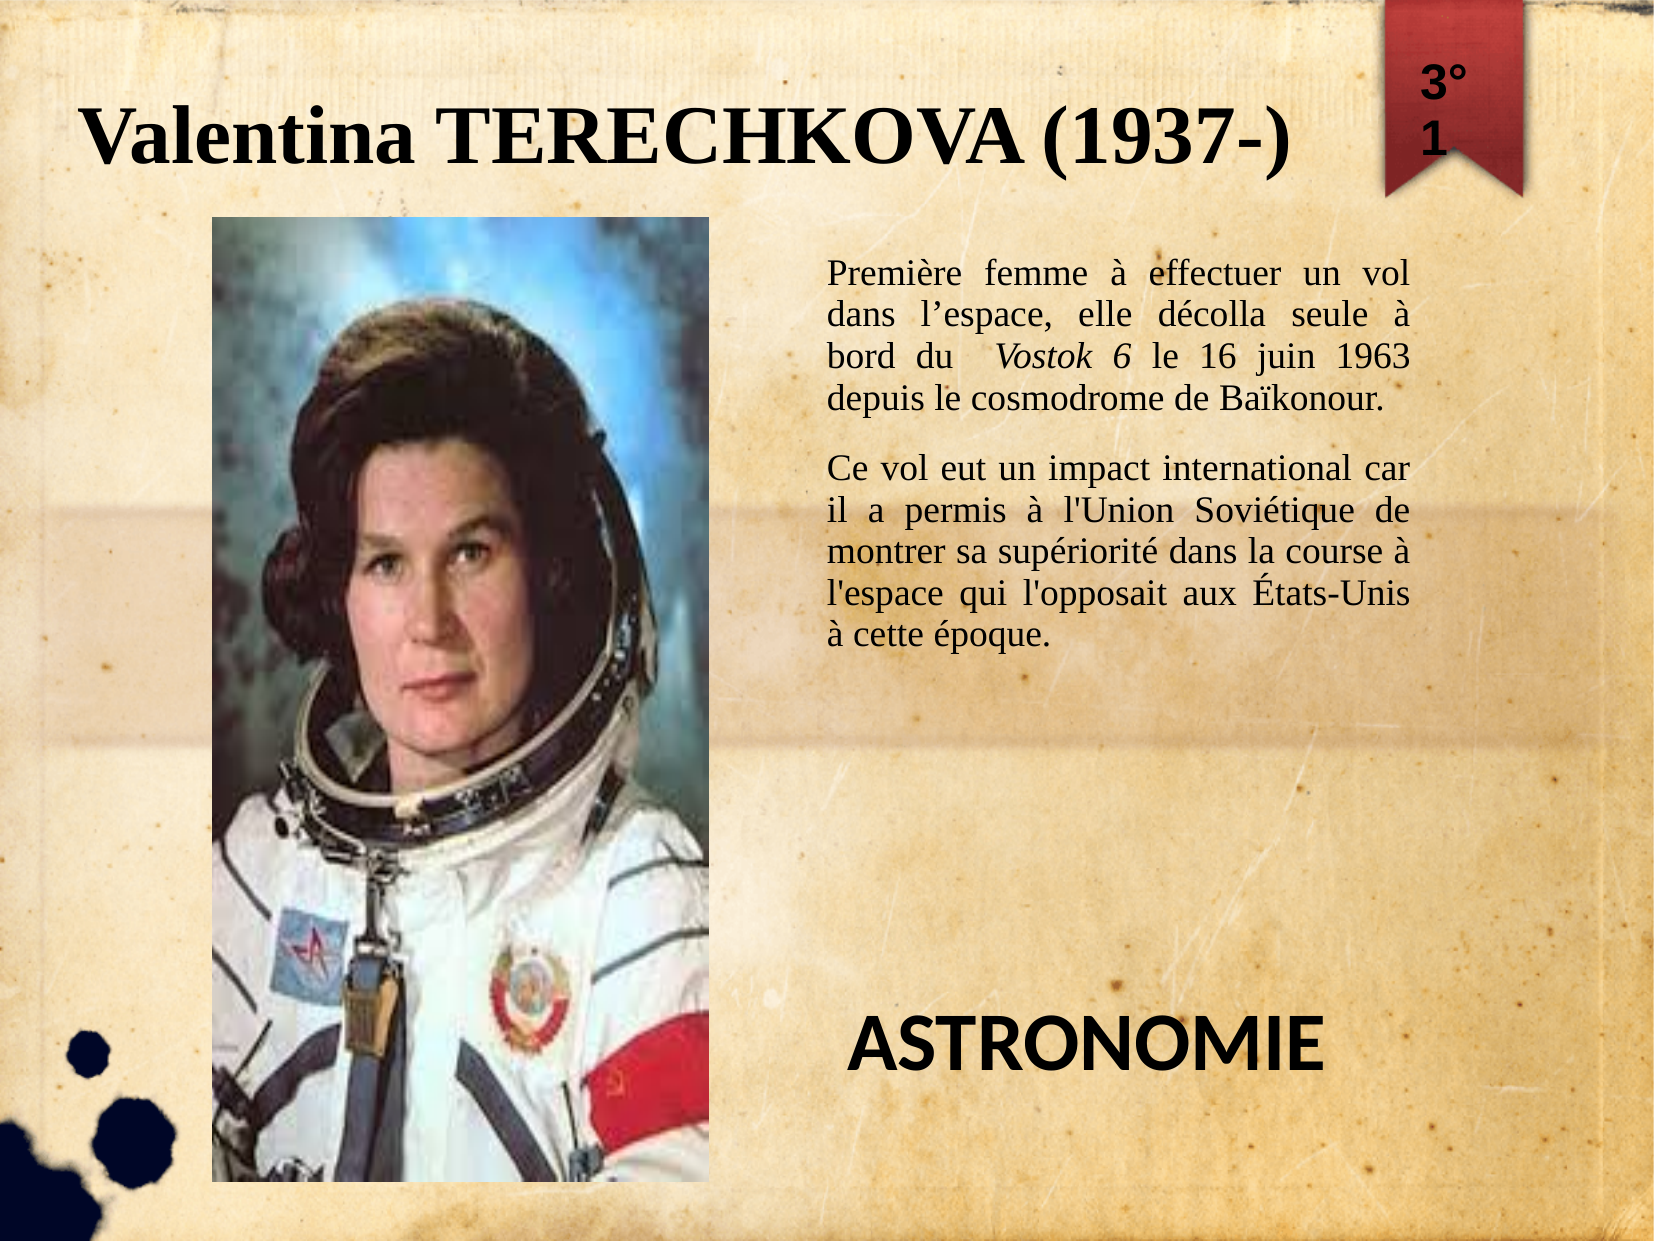

# Valentina TERECHKOVA (1937-)
3°1
Première femme à effectuer un vol dans l’espace, elle décolla seule à bord du Vostok 6 le 16 juin 1963 depuis le cosmodrome de Baïkonour.
Ce vol eut un impact international car il a permis à l'Union Soviétique de montrer sa supériorité dans la course à l'espace qui l'opposait aux États-Unis à cette époque.
ASTRONOMIE